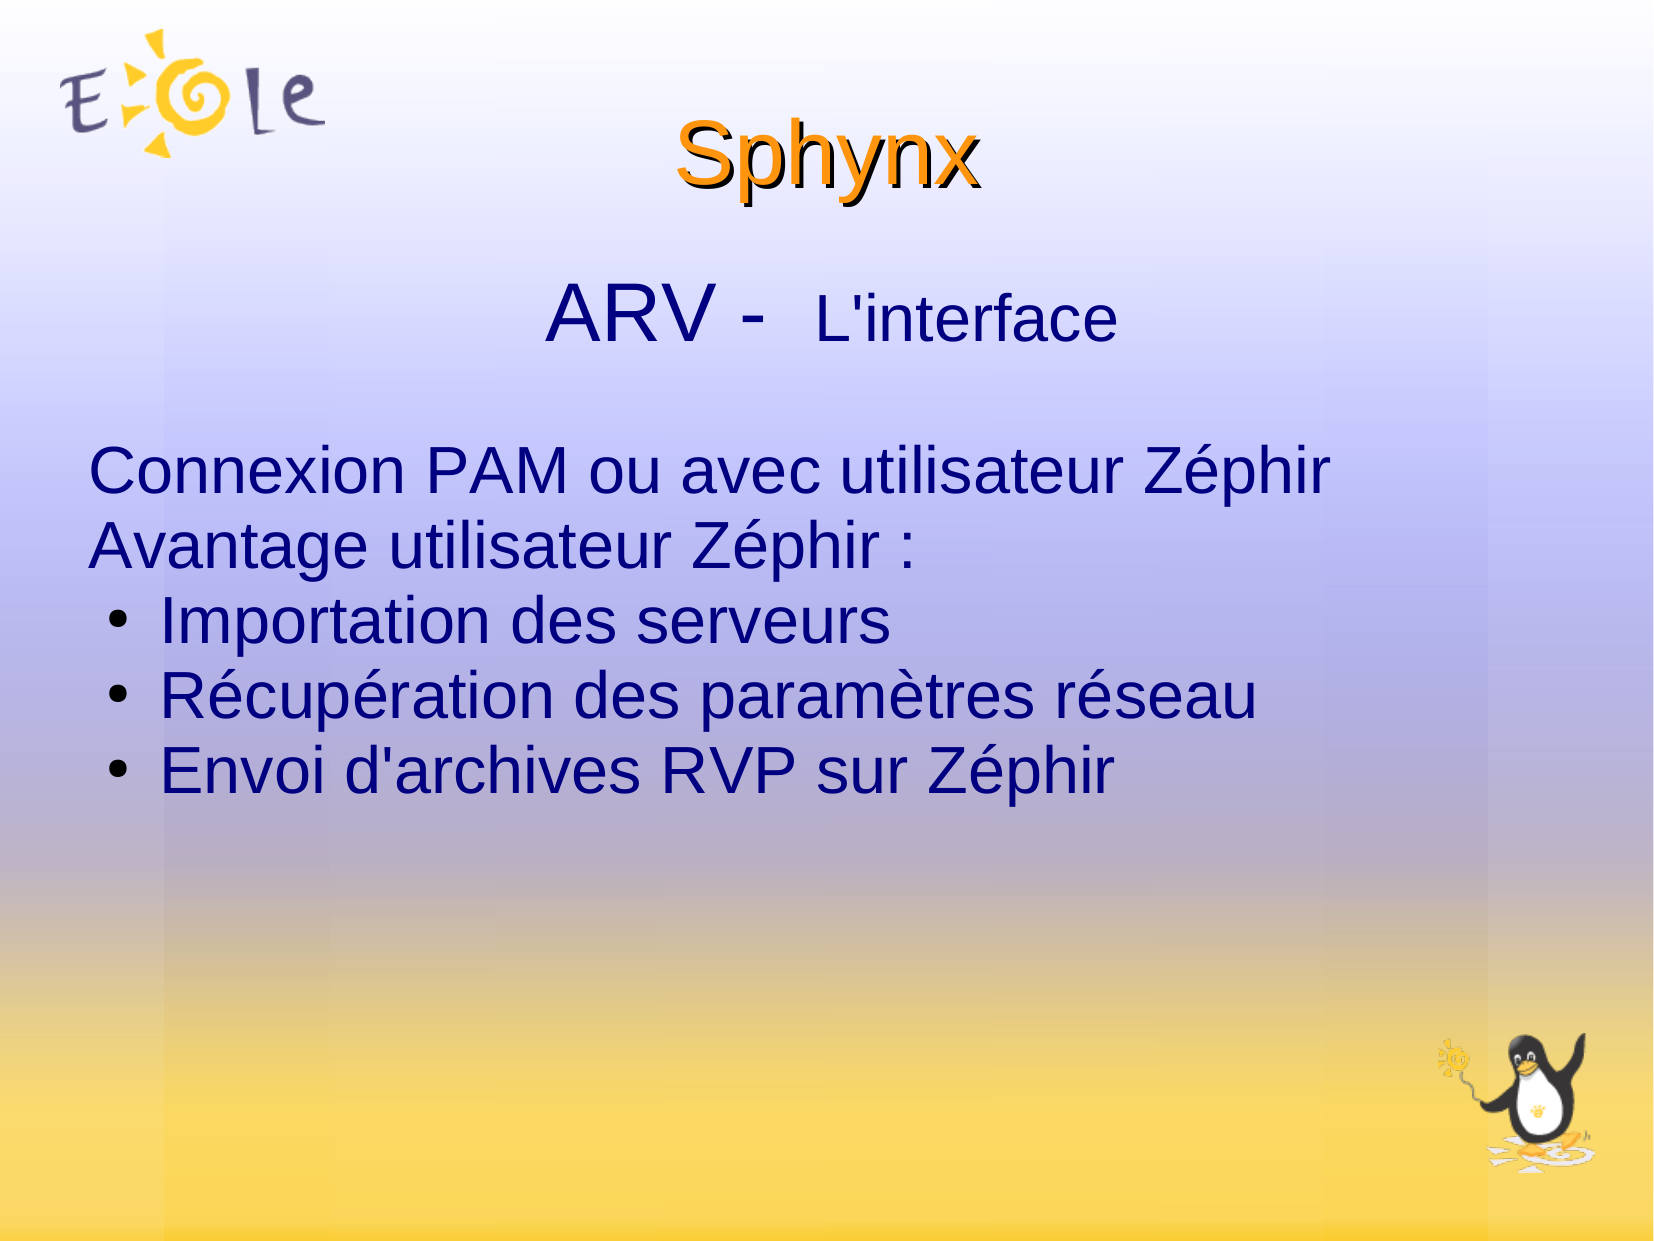

# Sphynx
ARV - L'interface
Connexion PAM ou avec utilisateur Zéphir
Avantage utilisateur Zéphir :
Importation des serveurs
Récupération des paramètres réseau
Envoi d'archives RVP sur Zéphir